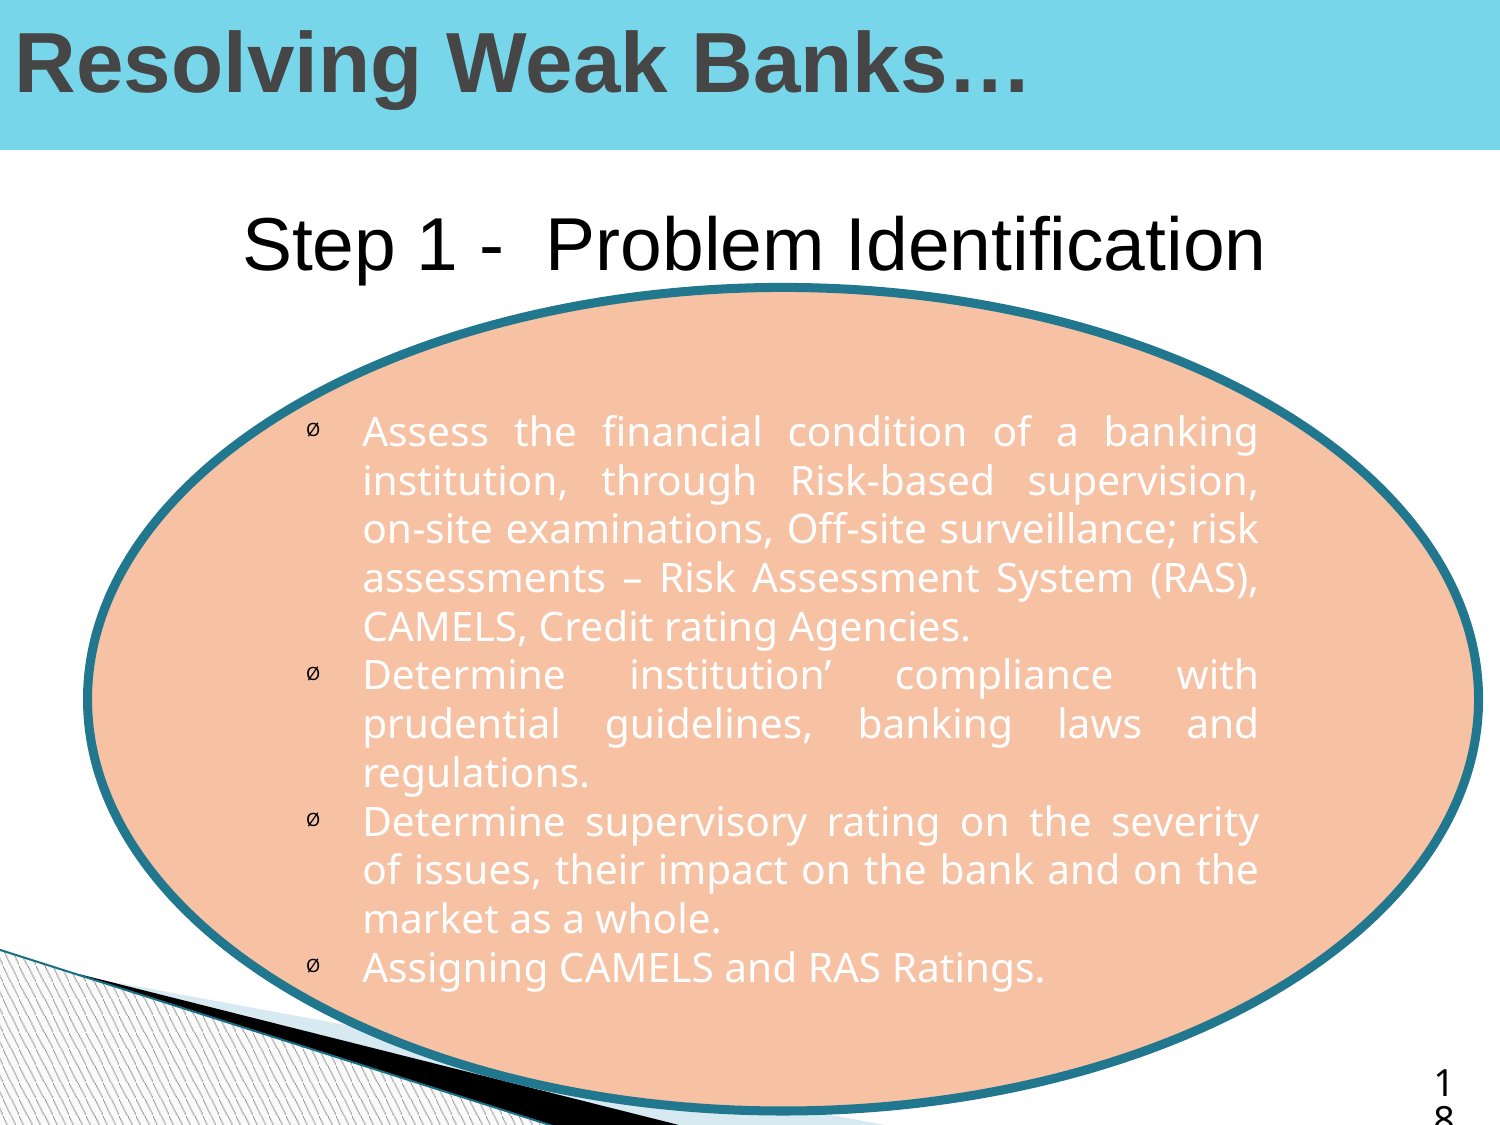

Resolving Weak Banks…
# Step 1 - Problem Identification
Assess the financial condition of a banking institution, through Risk-based supervision, on-site examinations, Off-site surveillance; risk assessments – Risk Assessment System (RAS), CAMELS, Credit rating Agencies.
Determine institution’ compliance with prudential guidelines, banking laws and regulations.
Determine supervisory rating on the severity of issues, their impact on the bank and on the market as a whole.
Assigning CAMELS and RAS Ratings.